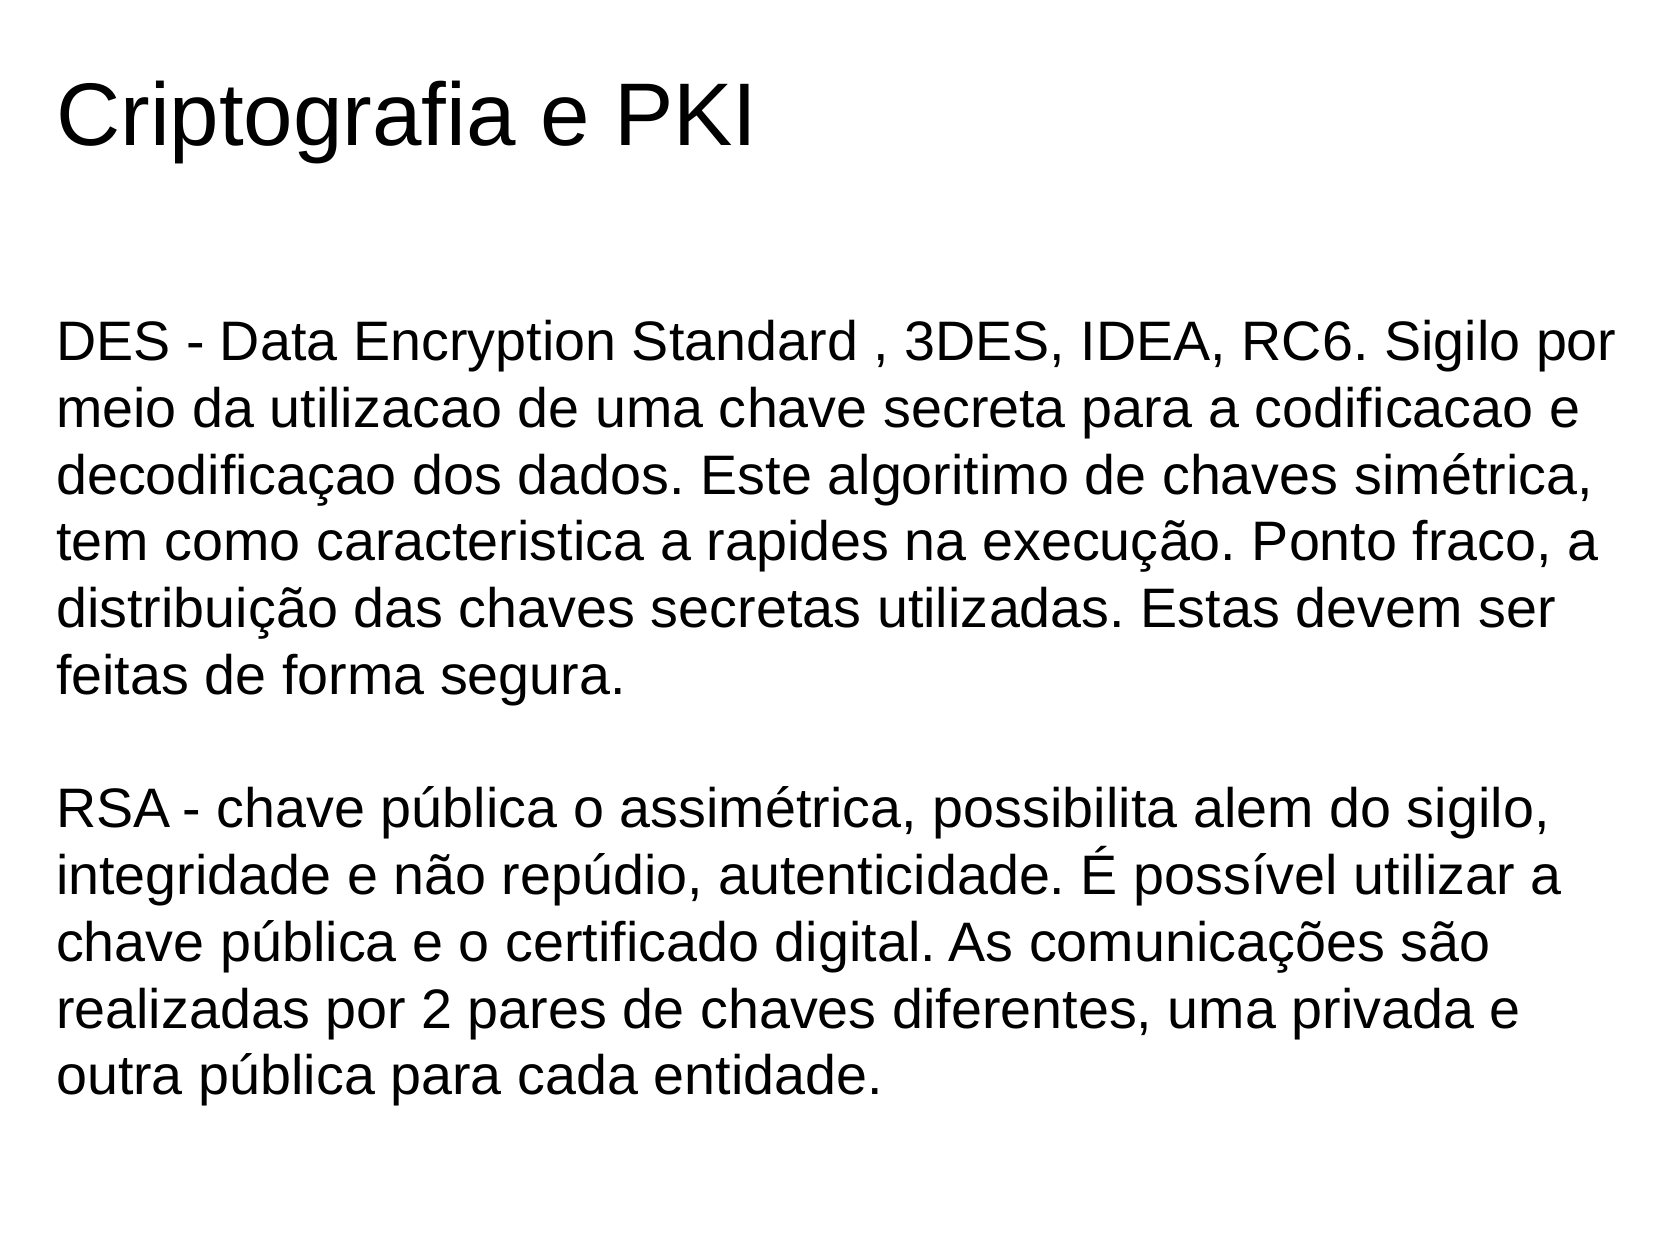

# Criptografia e PKI
DES - Data Encryption Standard , 3DES, IDEA, RC6. Sigilo por meio da utilizacao de uma chave secreta para a codificacao e decodificaçao dos dados. Este algoritimo de chaves simétrica, tem como caracteristica a rapides na execução. Ponto fraco, a distribuição das chaves secretas utilizadas. Estas devem ser feitas de forma segura.
RSA - chave pública o assimétrica, possibilita alem do sigilo, integridade e não repúdio, autenticidade. É possível utilizar a chave pública e o certificado digital. As comunicações são realizadas por 2 pares de chaves diferentes, uma privada e outra pública para cada entidade.